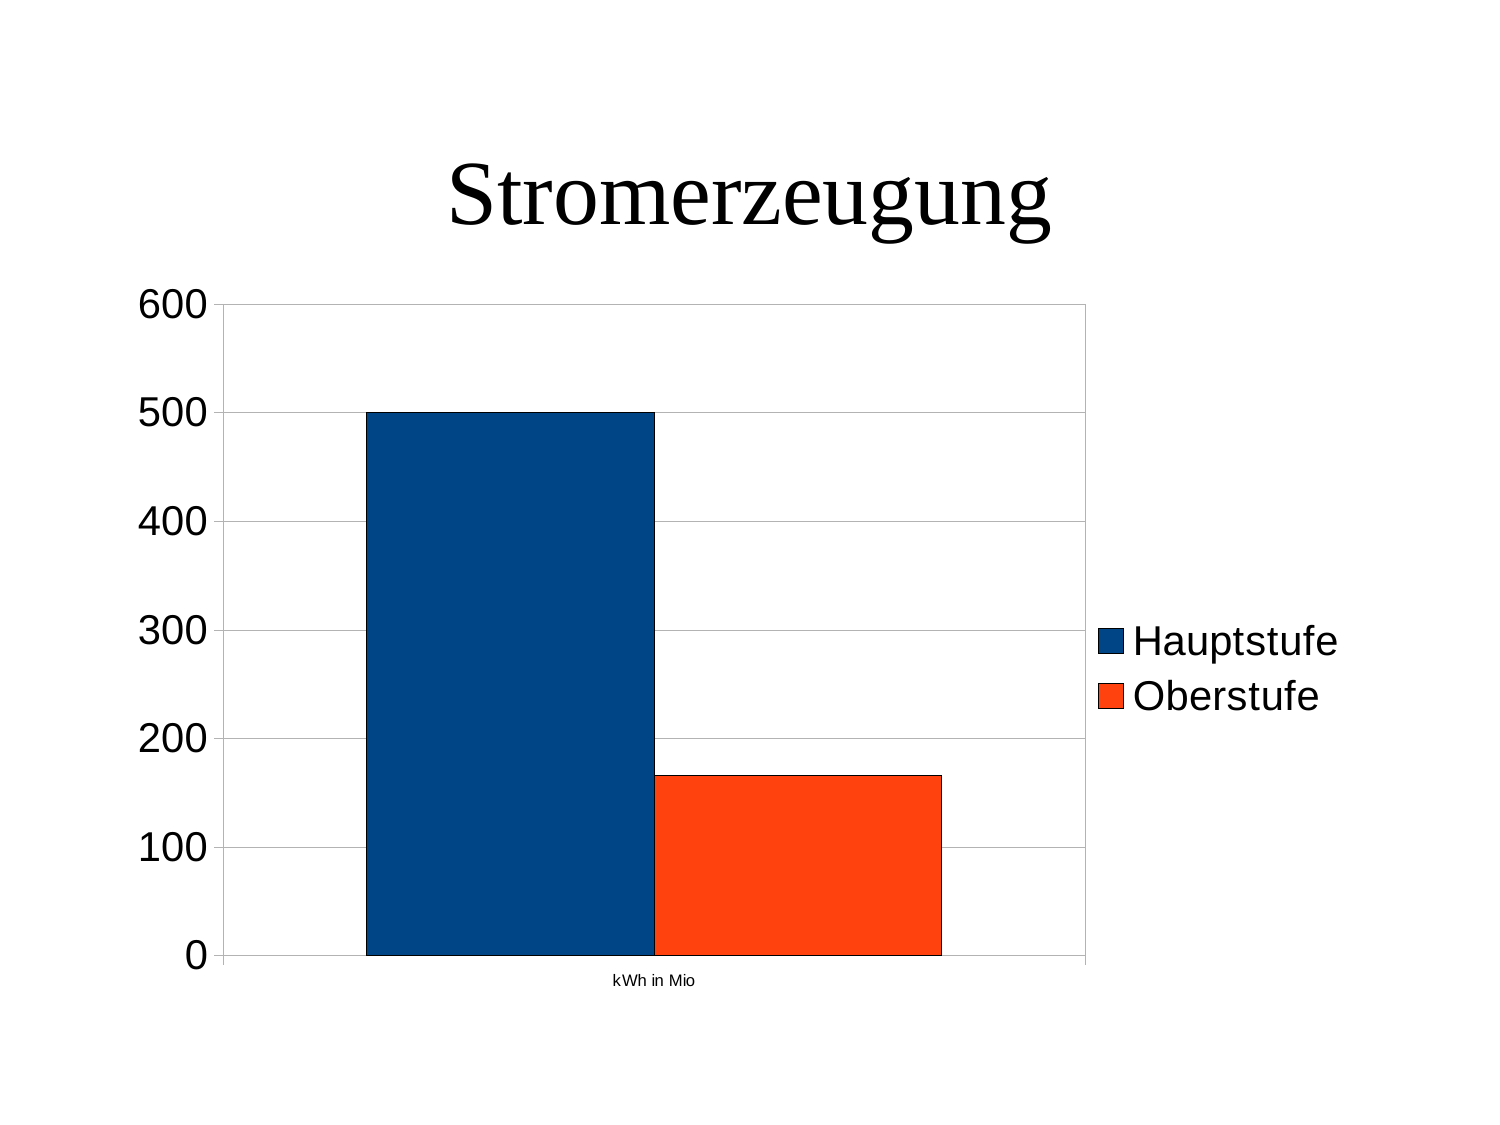

# Stromerzeugung
### Chart
| Category | Hauptstufe | Oberstufe |
|---|---|---|
| kWh in Mio | 500.0 | 166.0 |